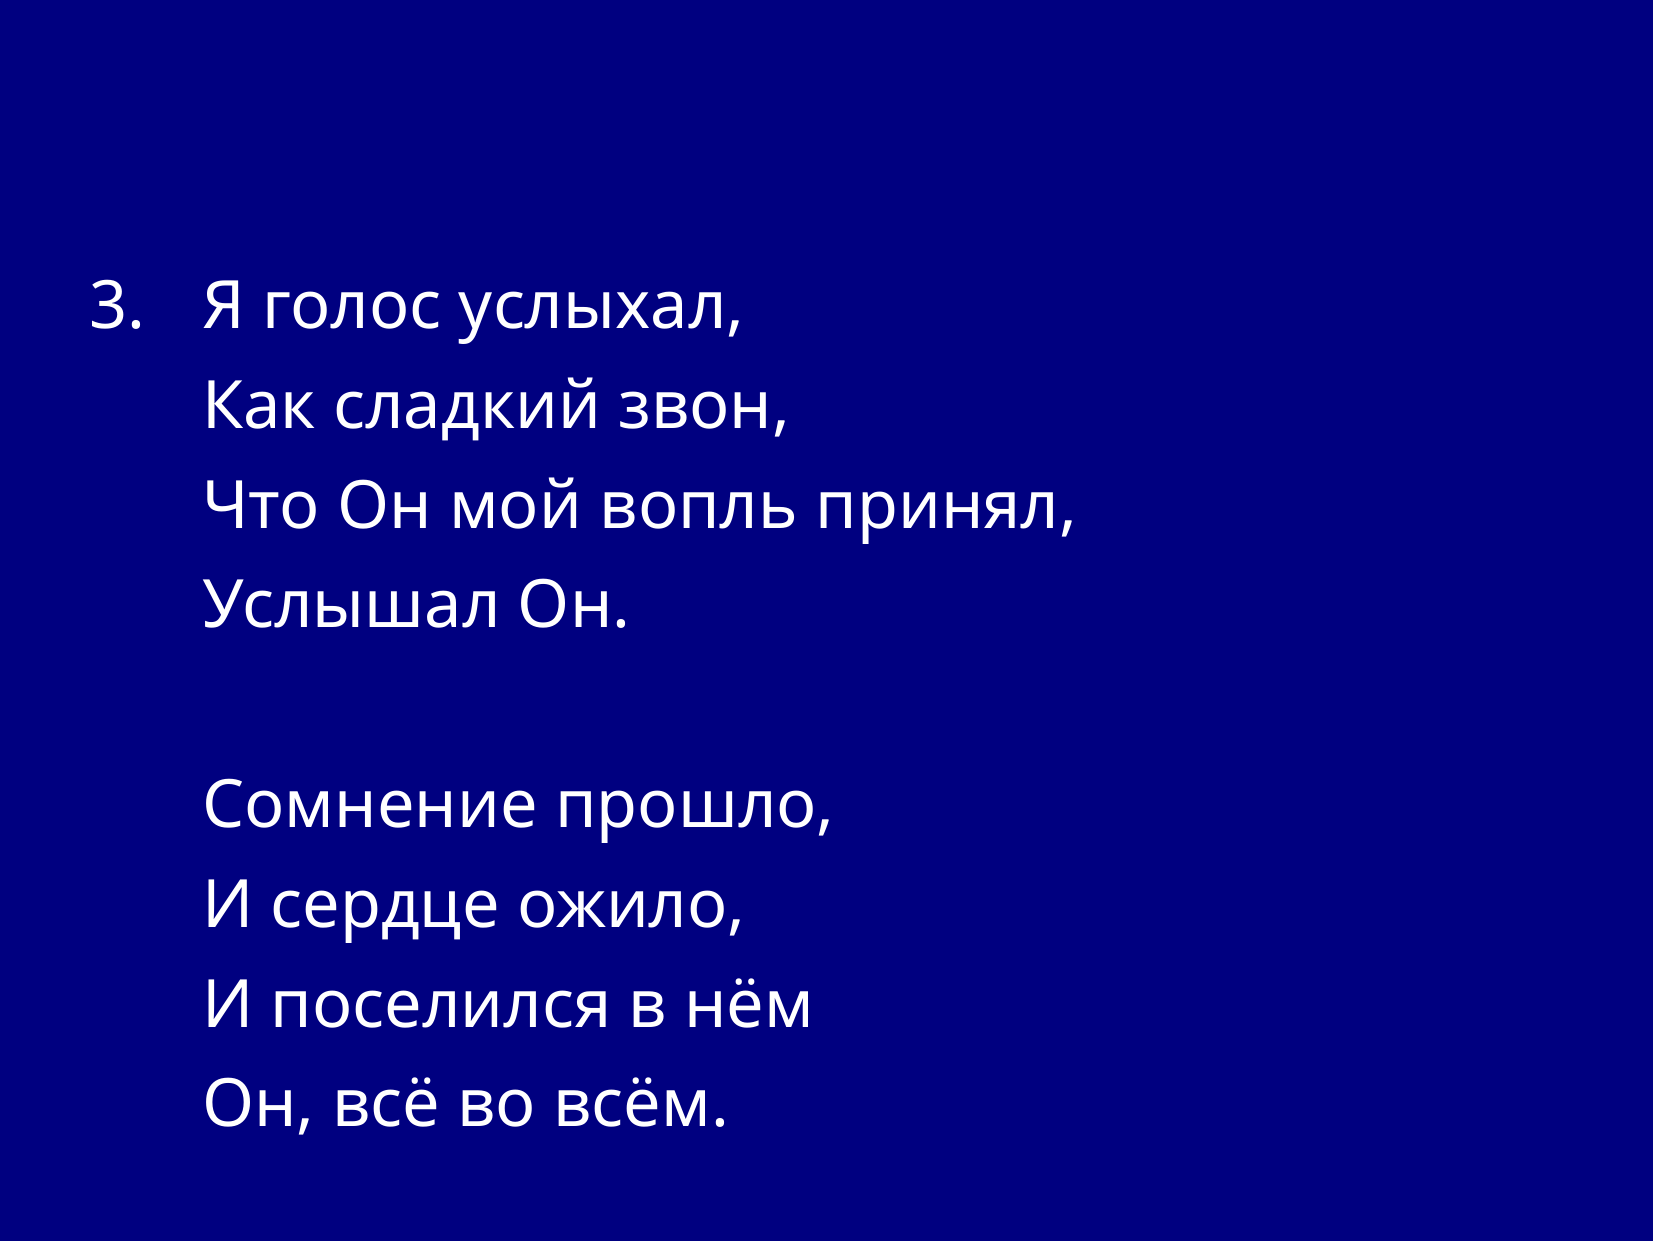

3.	Я голос услыхал,
	Как сладкий звон,
	Что Он мой вопль принял,
	Услышал Он.
	Сомнение прошло,
	И сердце ожило,
	И поселился в нём
	Он, всё во всём.